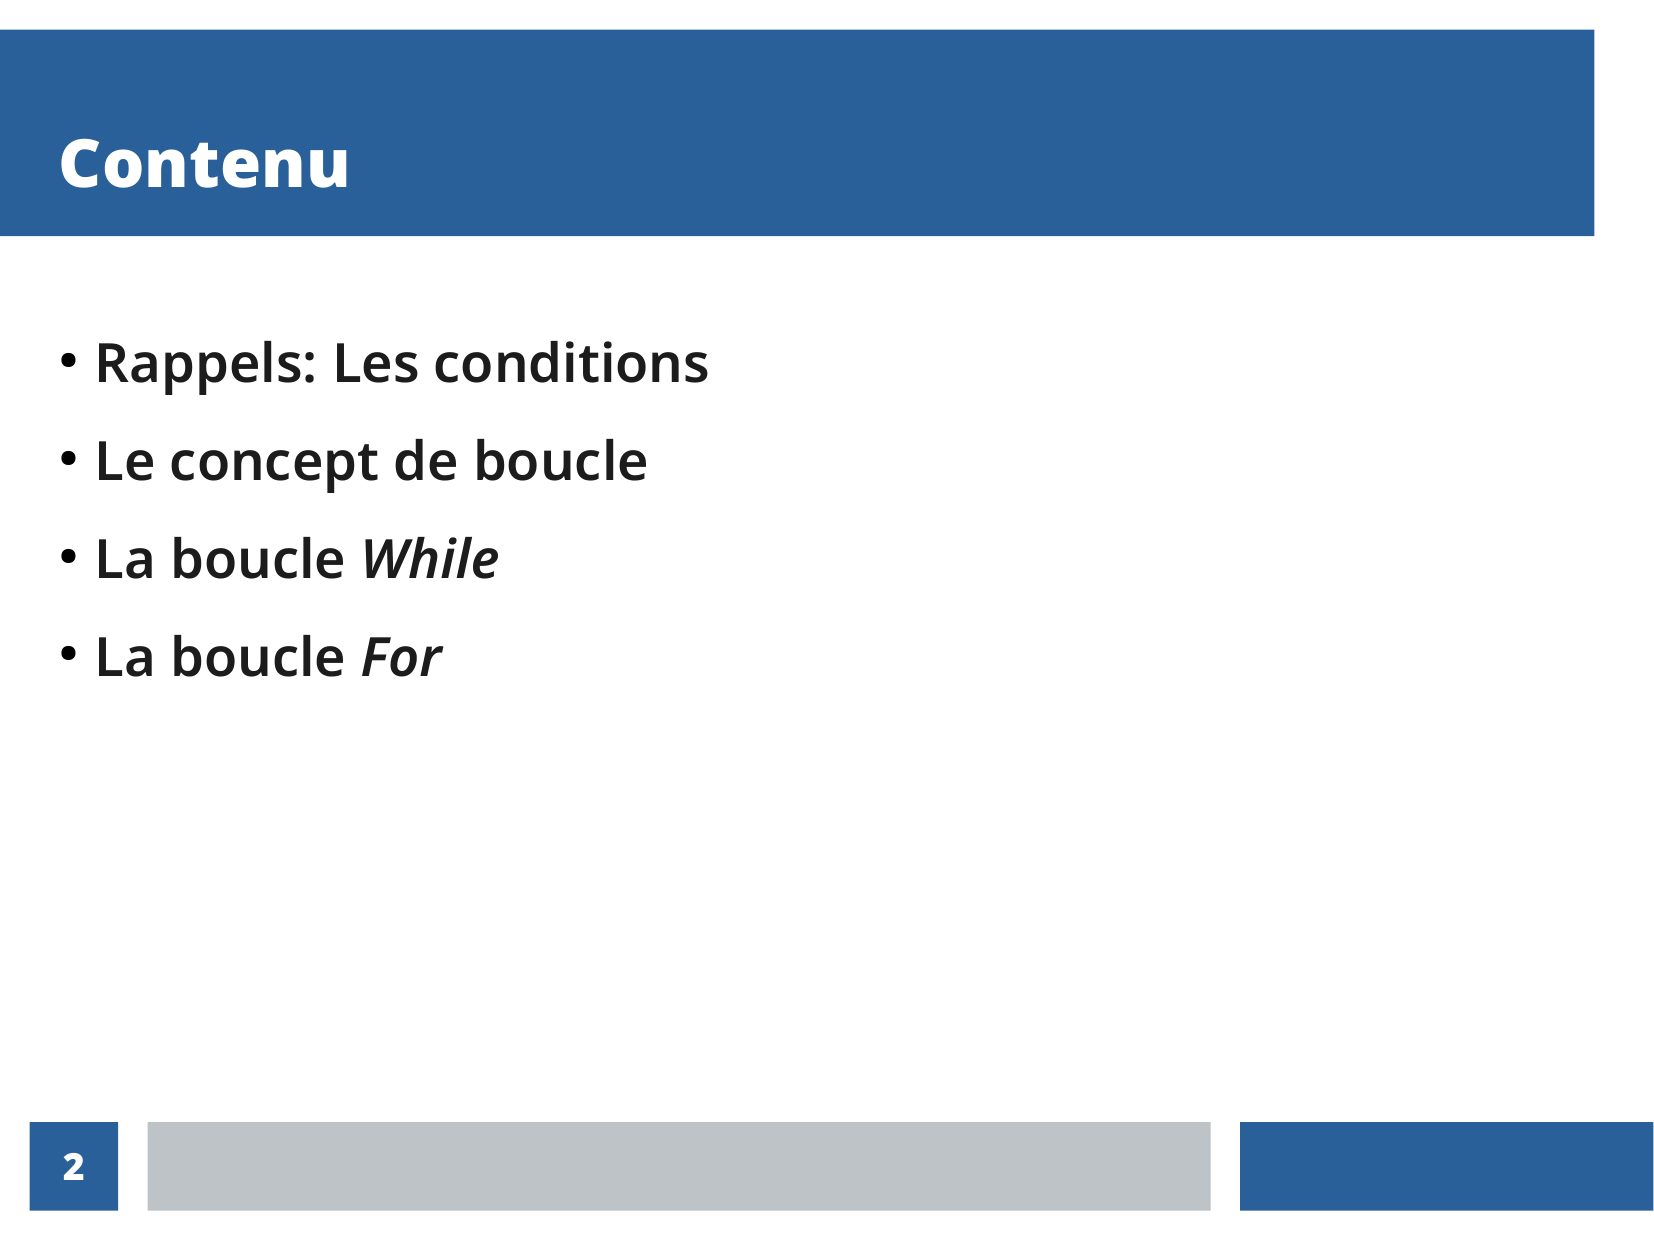

# Contenu
Rappels: Les conditions
Le concept de boucle
La boucle While
La boucle For
2